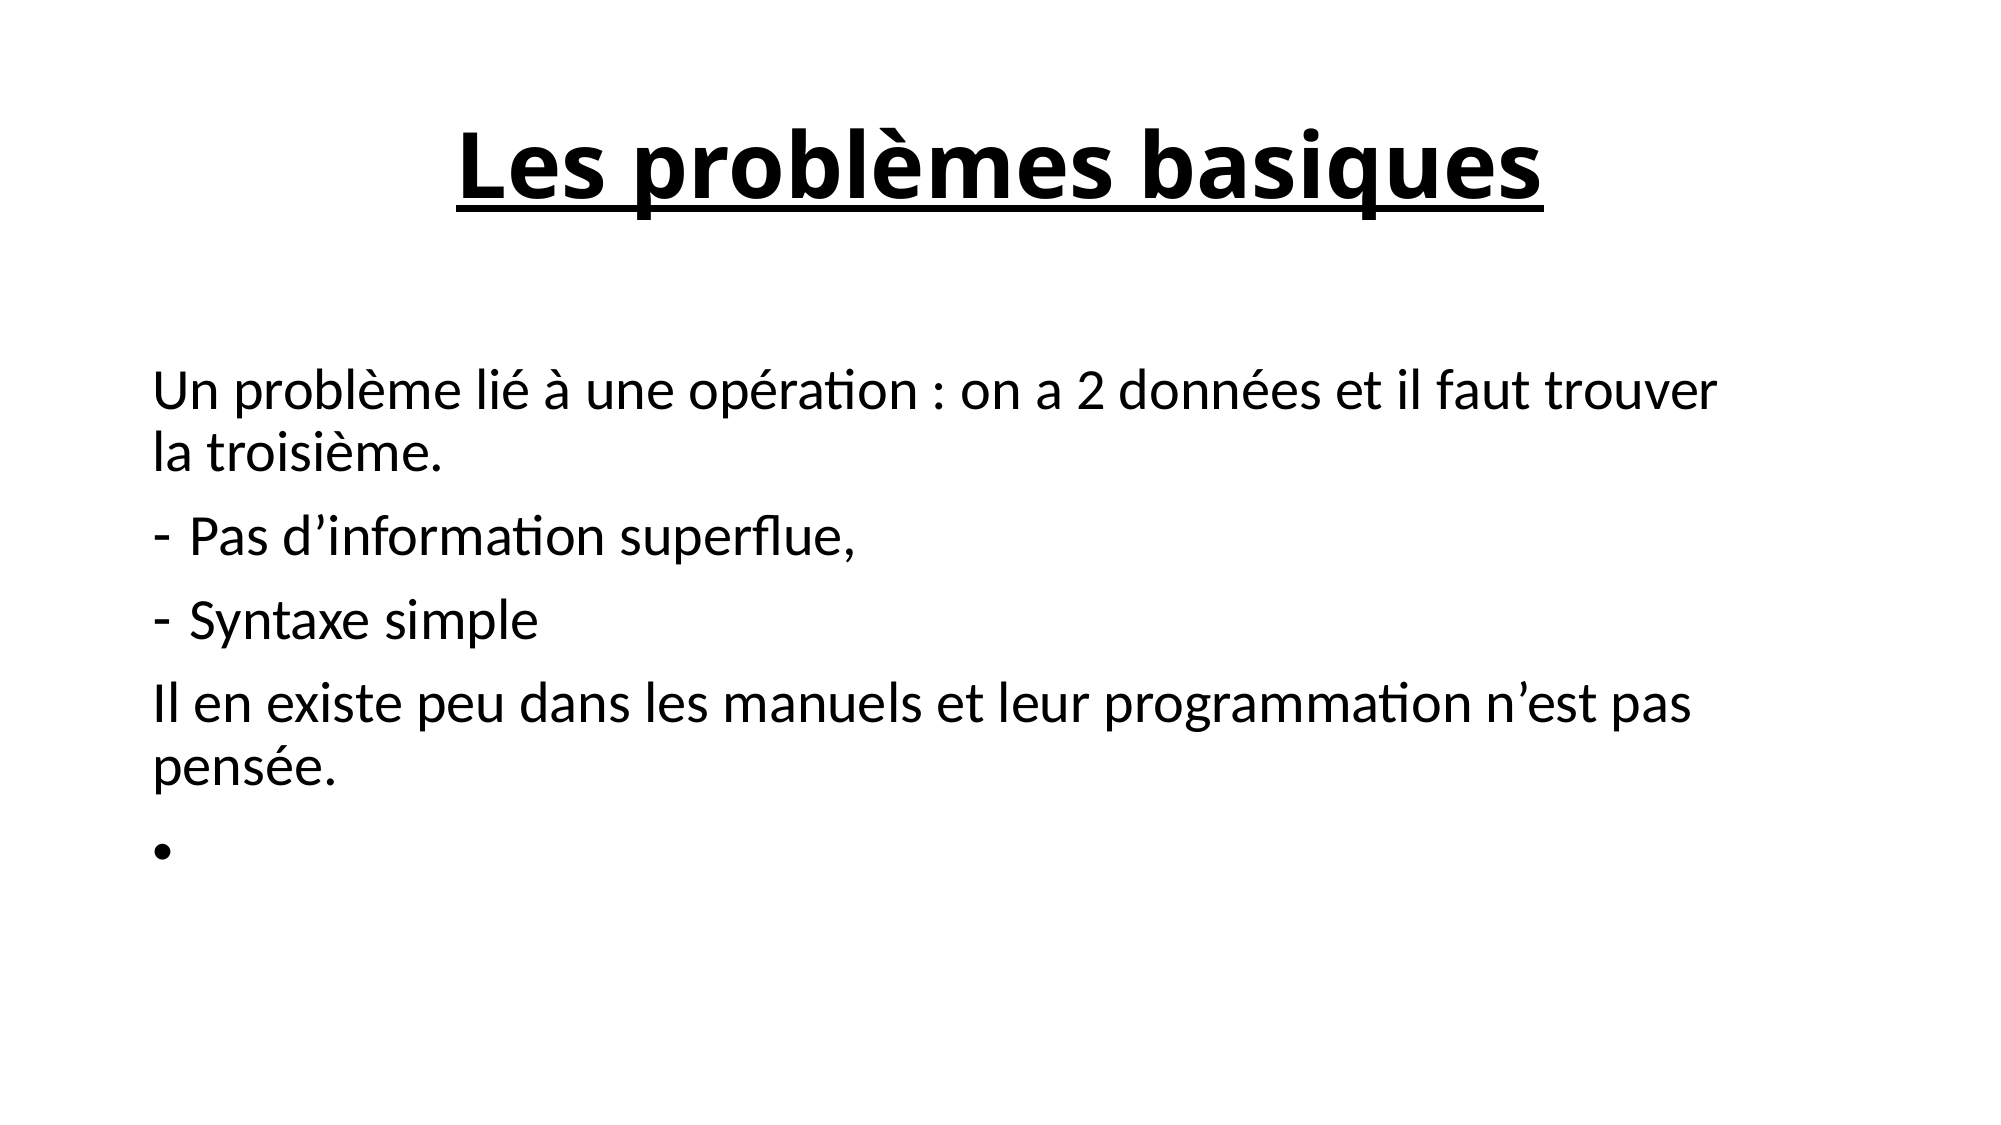

# Les problèmes basiques
Un problème lié à une opération : on a 2 données et il faut trouver la troisième.
Pas d’information superflue,
Syntaxe simple
Il en existe peu dans les manuels et leur programmation n’est pas pensée.